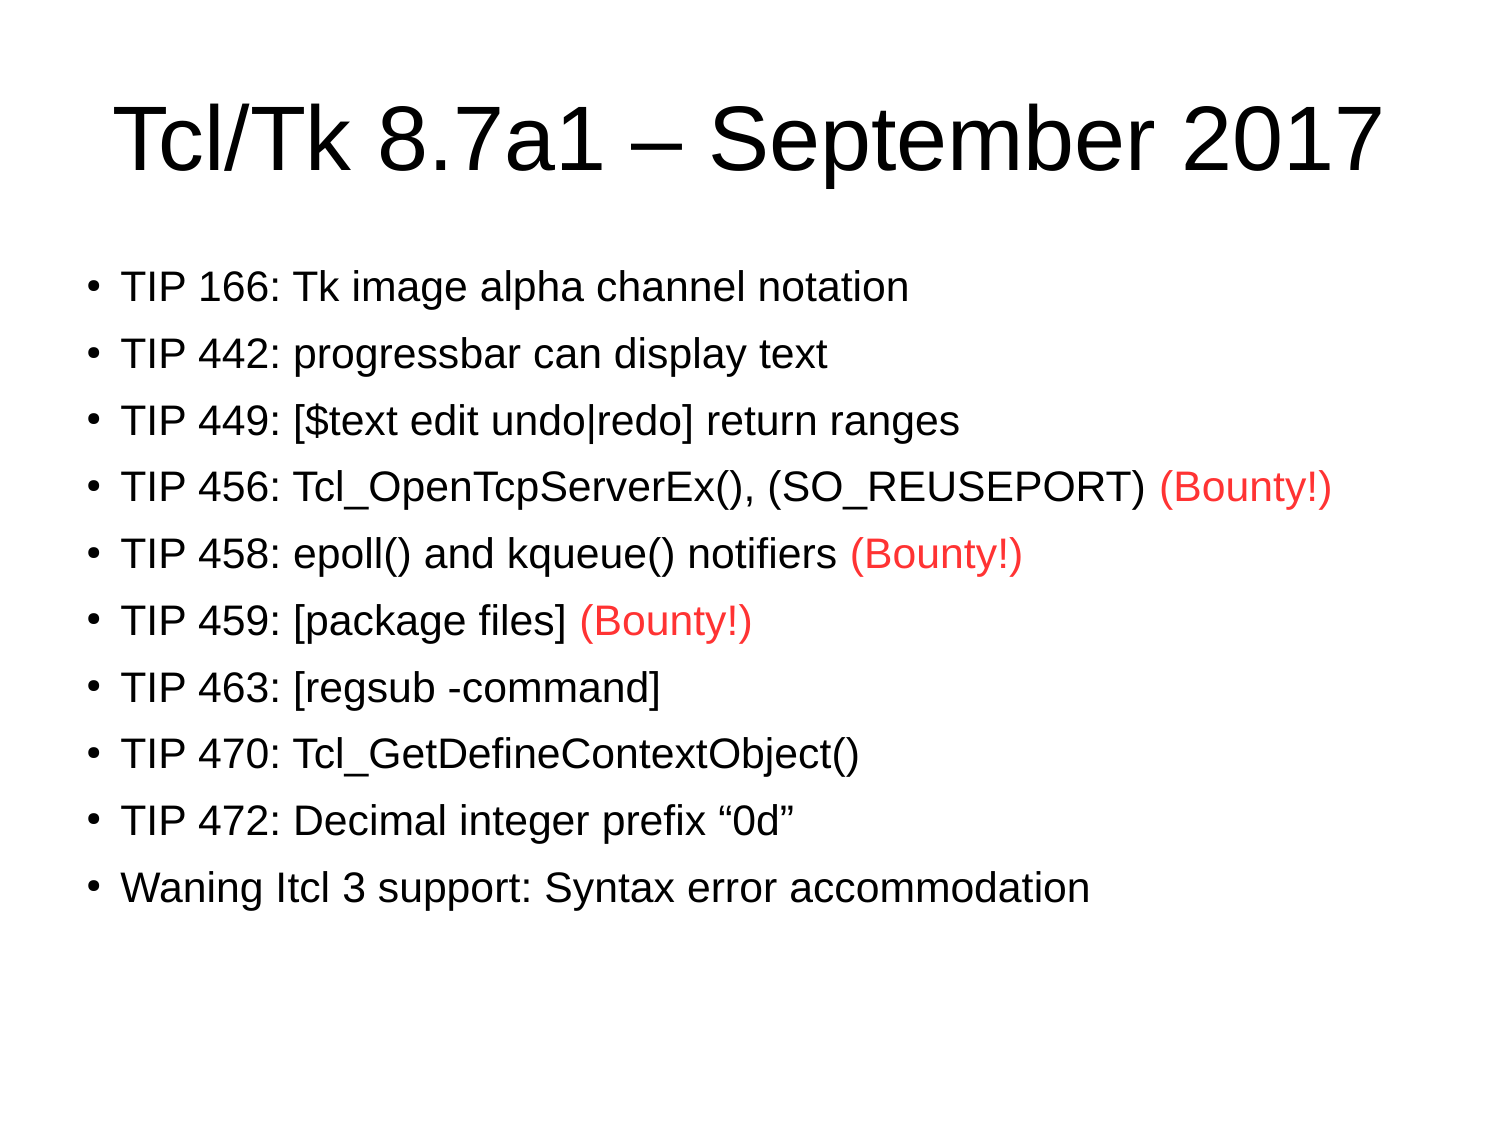

# Tcl/Tk 8.7a1 – September 2017
TIP 166: Tk image alpha channel notation
TIP 442: progressbar can display text
TIP 449: [$text edit undo|redo] return ranges
TIP 456: Tcl_OpenTcpServerEx(), (SO_REUSEPORT) (Bounty!)
TIP 458: epoll() and kqueue() notifiers (Bounty!)
TIP 459: [package files] (Bounty!)
TIP 463: [regsub -command]
TIP 470: Tcl_GetDefineContextObject()
TIP 472: Decimal integer prefix “0d”
Waning Itcl 3 support: Syntax error accommodation